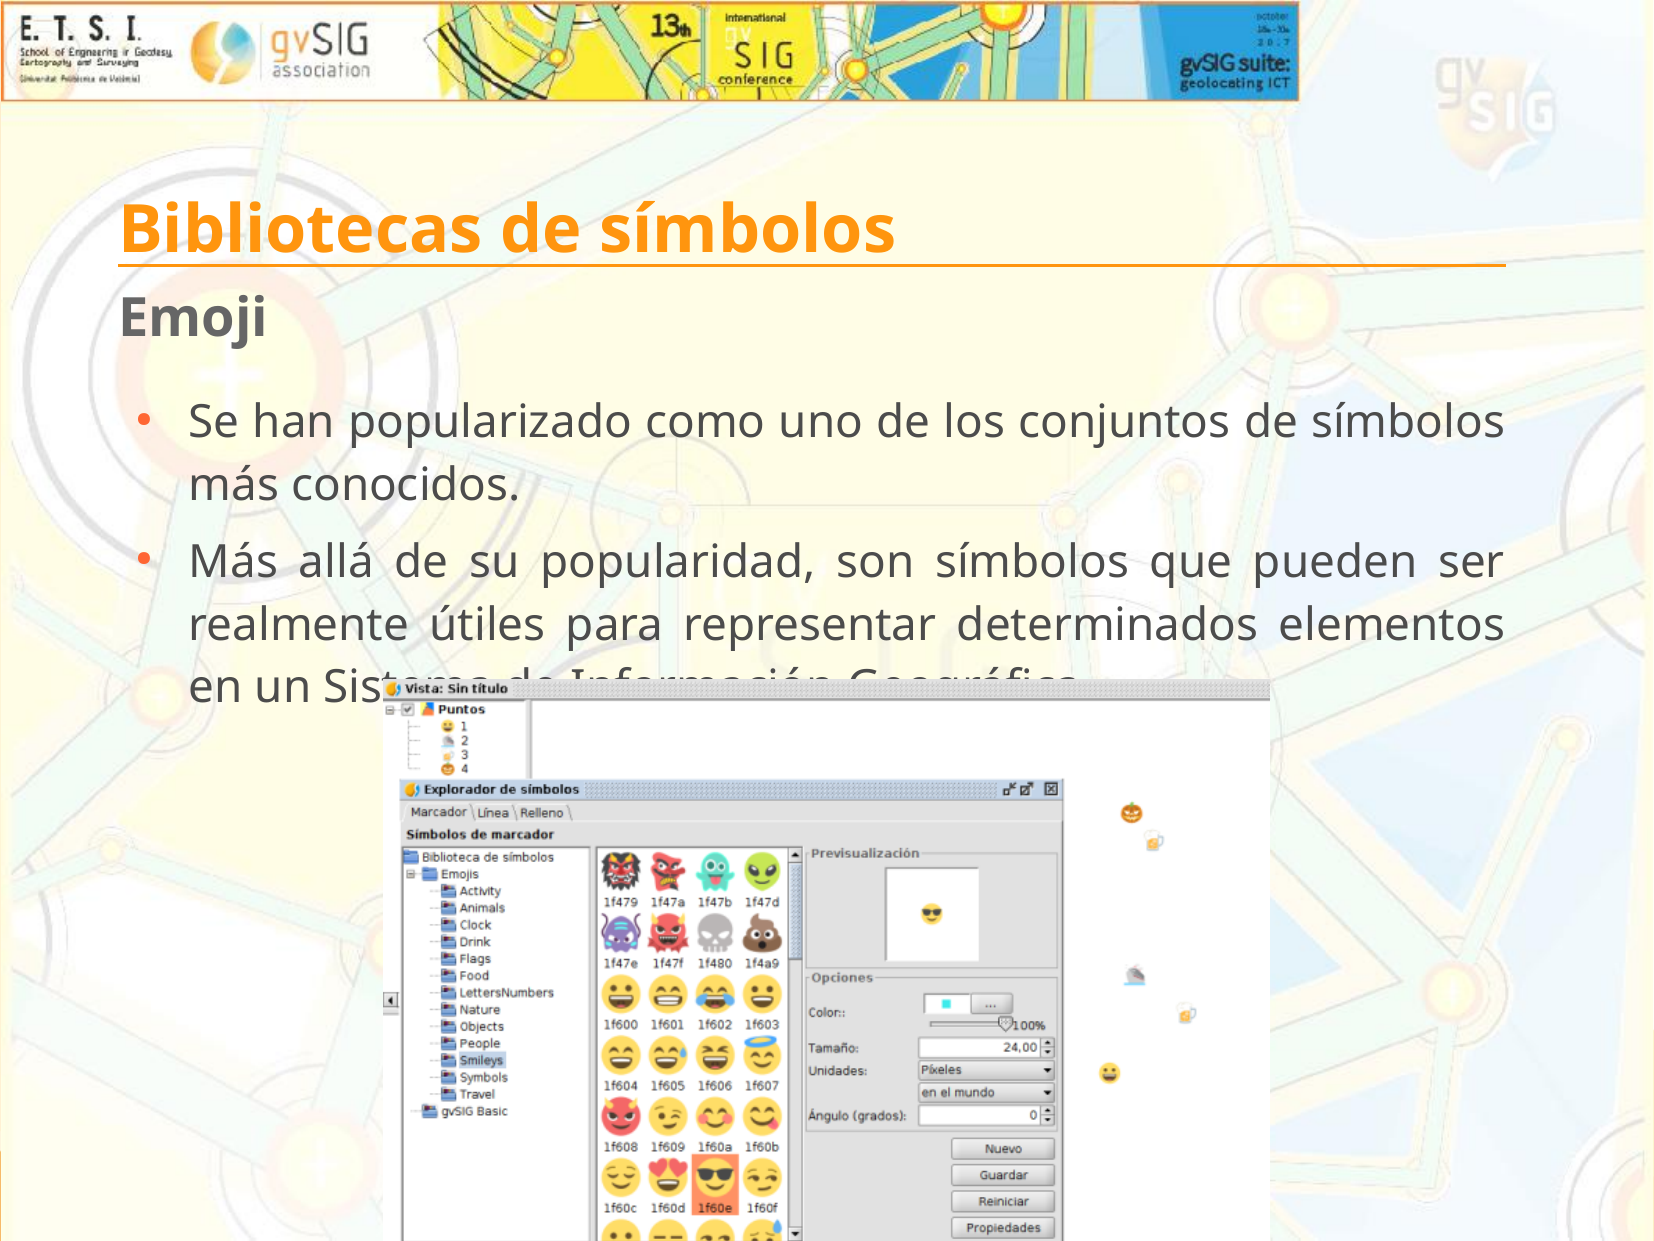

# Bibliotecas de símbolos
Emoji
Se han popularizado como uno de los conjuntos de símbolos más conocidos.
Más allá de su popularidad, son símbolos que pueden ser realmente útiles para representar determinados elementos en un Sistema de Información Geográfica.